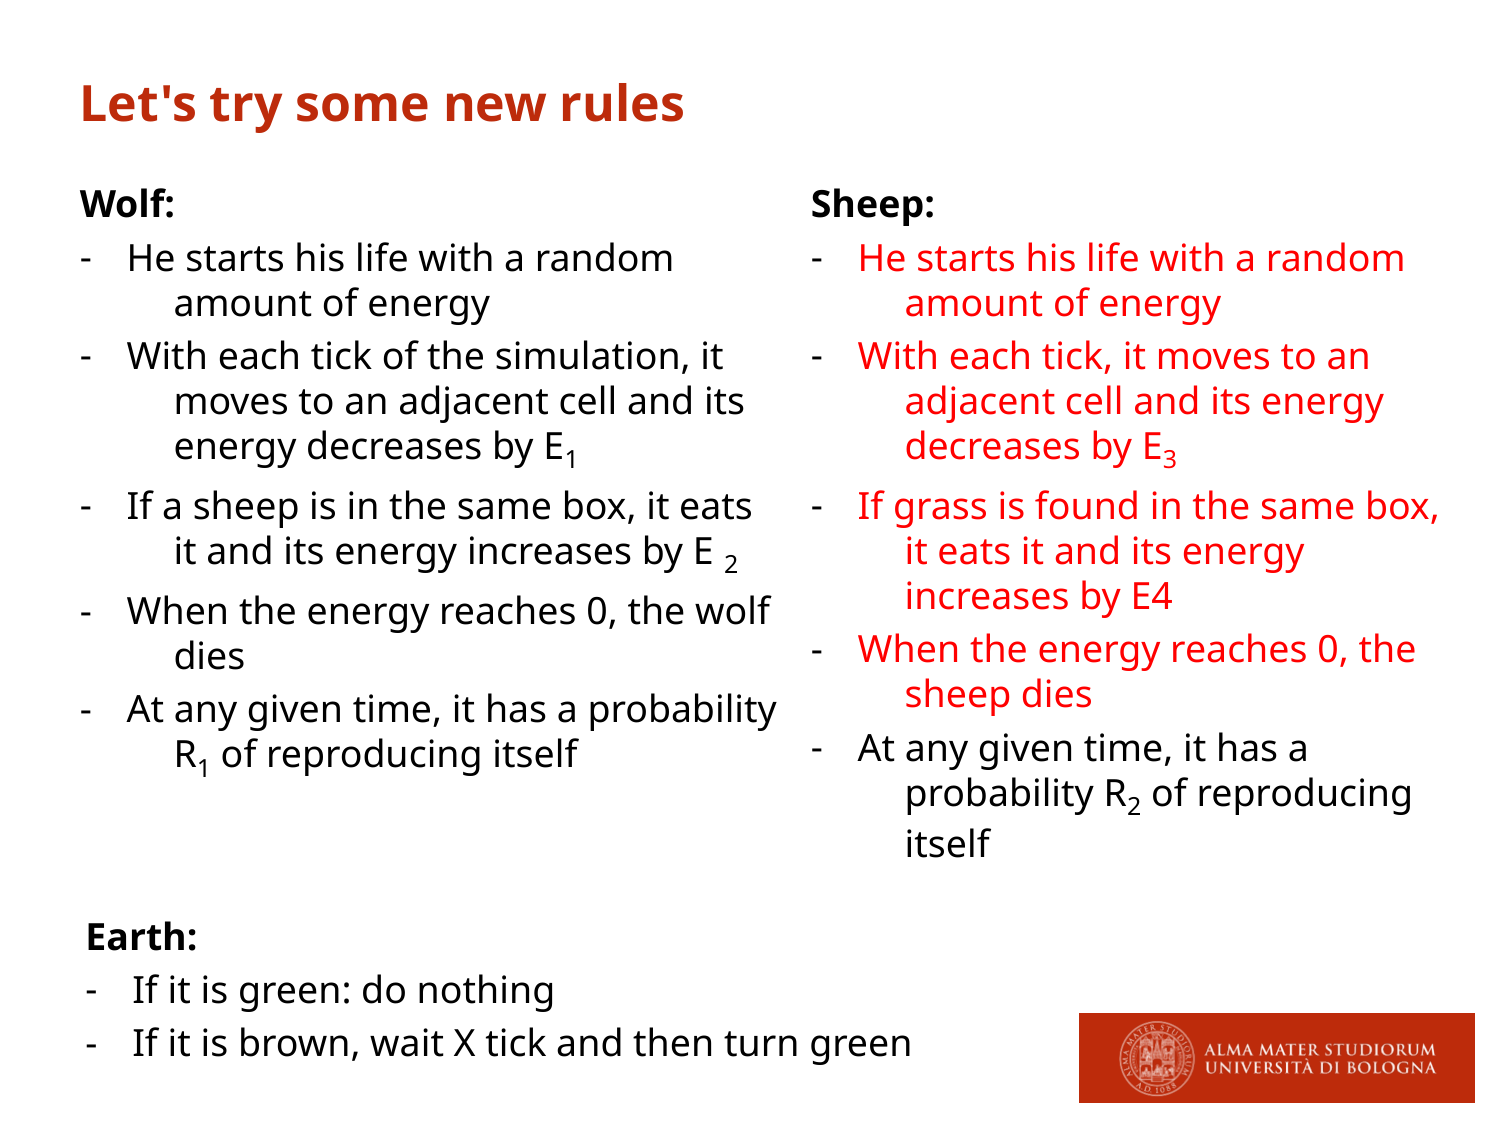

# Let's try some new rules
Wolf:
He starts his life with a random amount of energy
With each tick of the simulation, it moves to an adjacent cell and its energy decreases by E1
If a sheep is in the same box, it eats it and its energy increases by E 2
When the energy reaches 0, the wolf dies
At any given time, it has a probability R1 of reproducing itself
Sheep:
He starts his life with a random amount of energy
With each tick, it moves to an adjacent cell and its energy decreases by E3
If grass is found in the same box, it eats it and its energy increases by E4
When the energy reaches 0, the sheep dies
At any given time, it has a probability R2 of reproducing itself
Earth:
If it is green: do nothing
If it is brown, wait X tick and then turn green